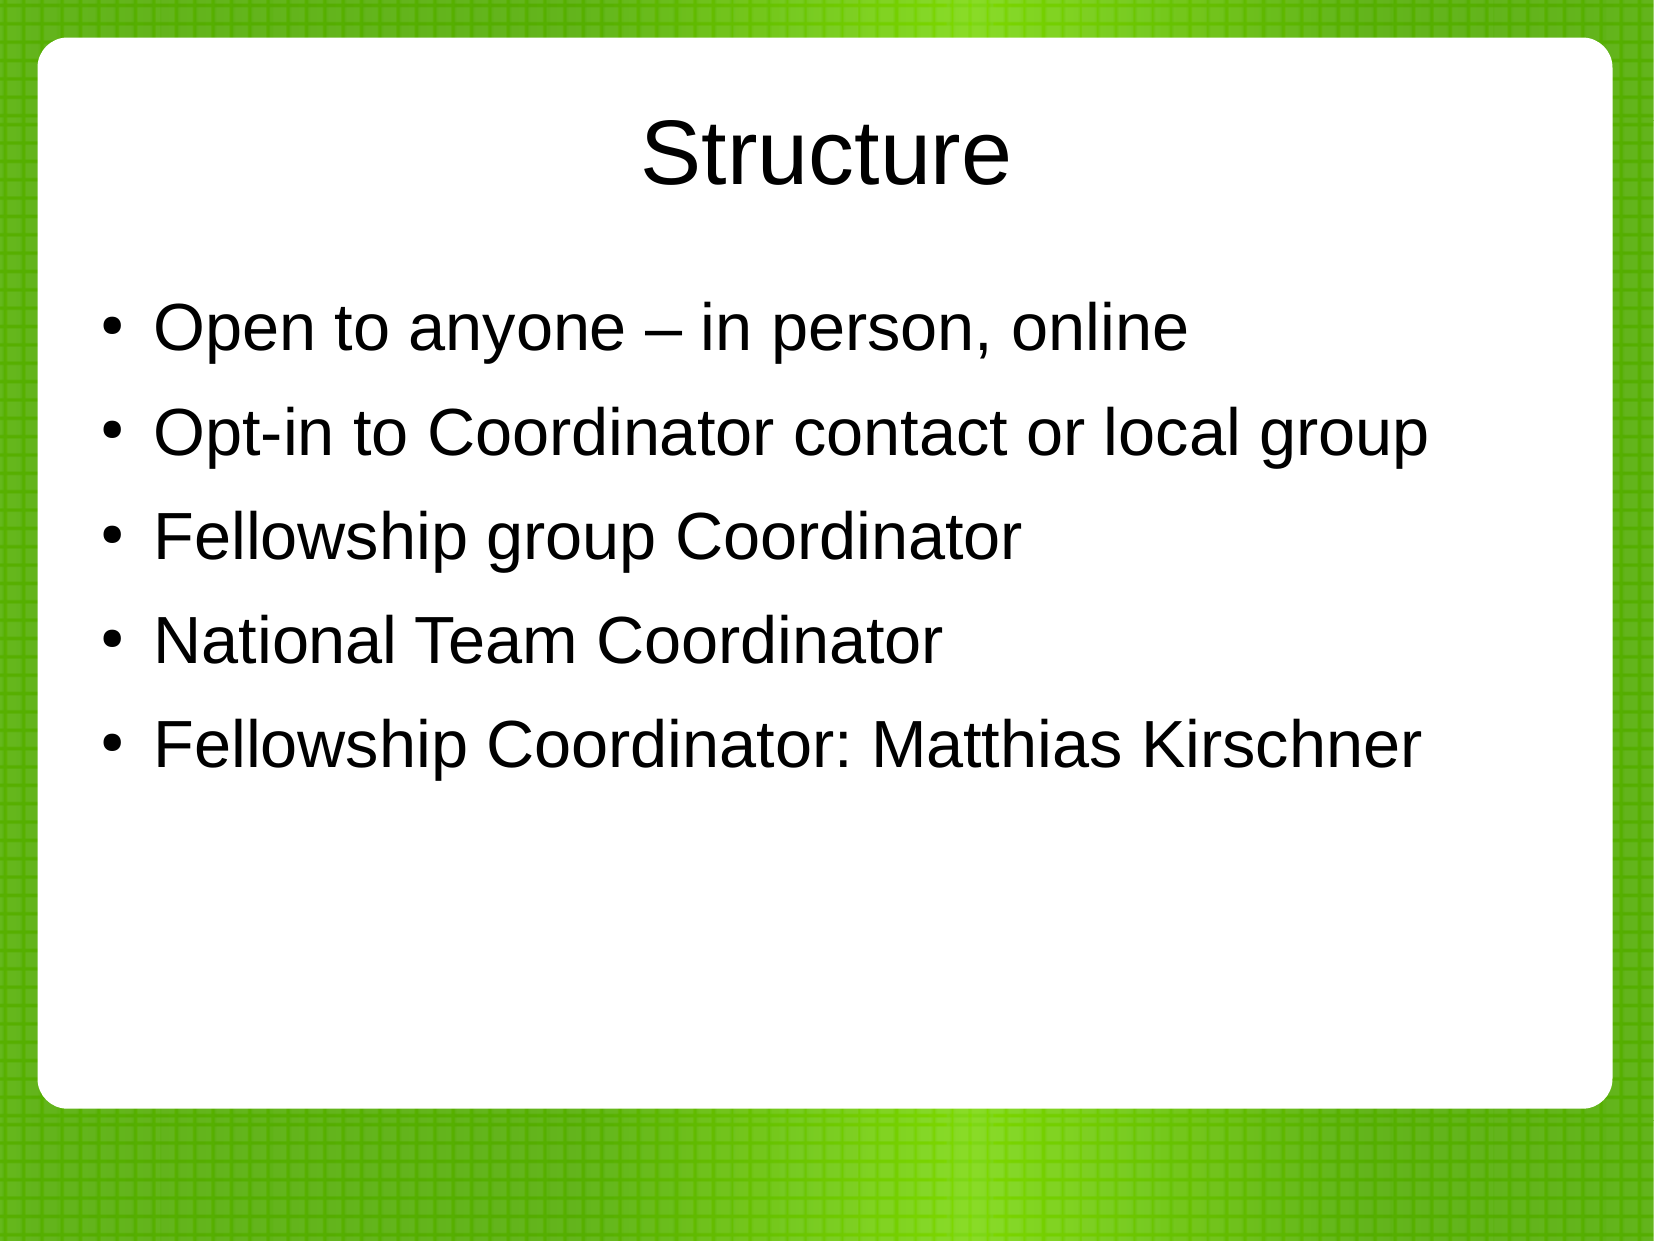

# Structure
Open to anyone – in person, online
Opt-in to Coordinator contact or local group
Fellowship group Coordinator
National Team Coordinator
Fellowship Coordinator: Matthias Kirschner